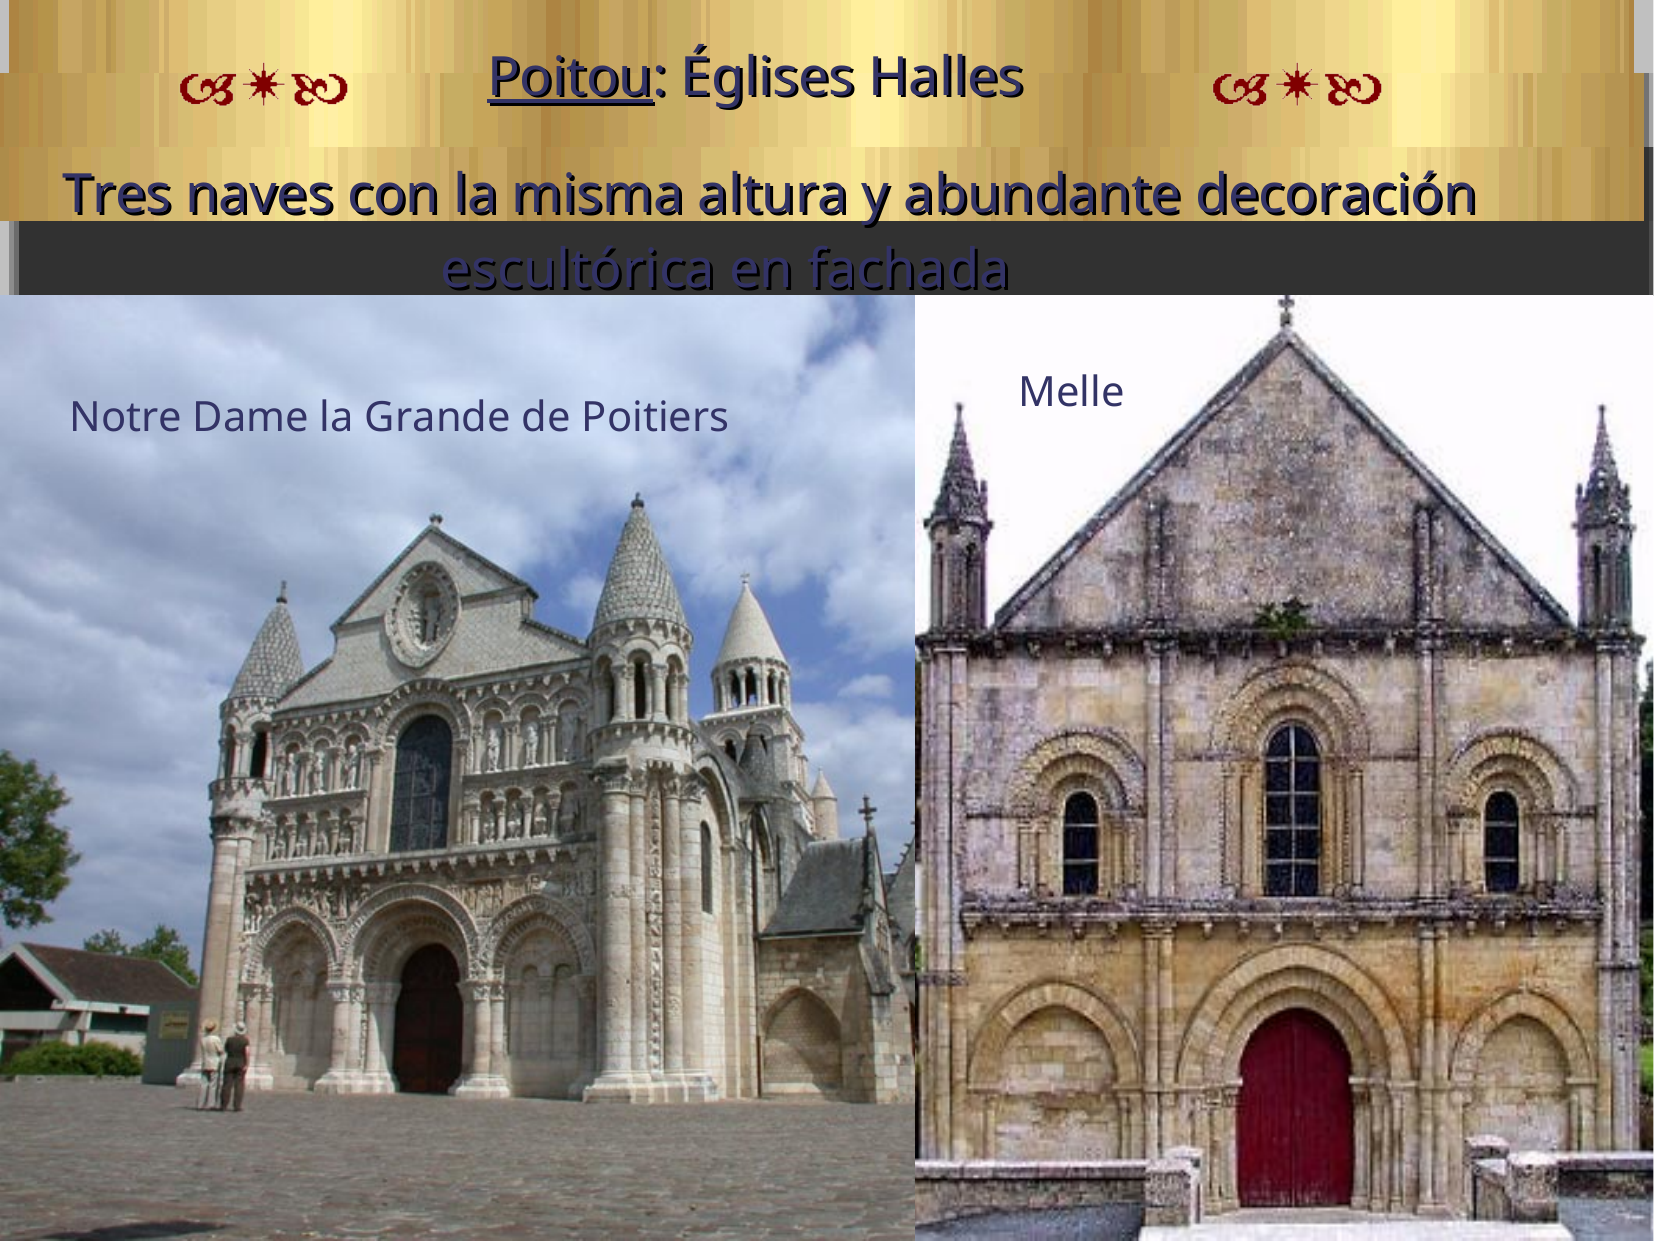

Poitou: Églises Halles
Tres naves con la misma altura y abundante decoración
 escultórica en fachada
Melle
Notre Dame la Grande de Poitiers